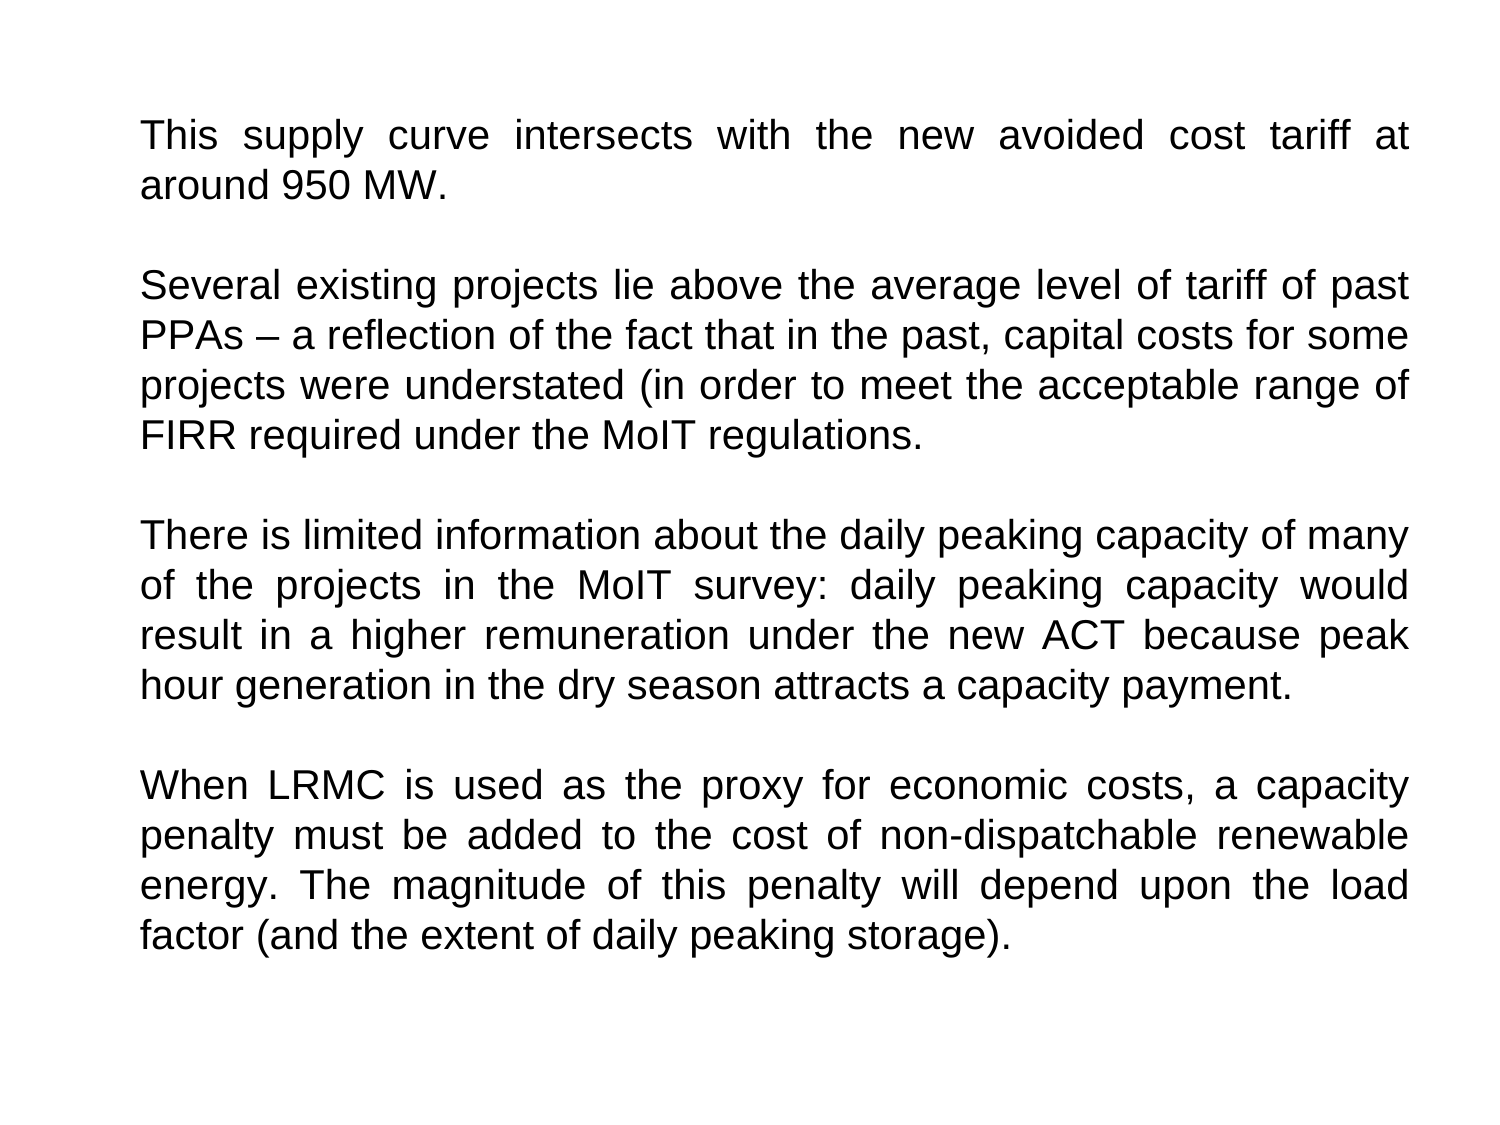

This supply curve intersects with the new avoided cost tariff at around 950 MW.
Several existing projects lie above the average level of tariff of past PPAs – a reflection of the fact that in the past, capital costs for some projects were understated (in order to meet the acceptable range of FIRR required under the MoIT regulations.
There is limited information about the daily peaking capacity of many of the projects in the MoIT survey: daily peaking capacity would result in a higher remuneration under the new ACT because peak hour generation in the dry season attracts a capacity payment.
When LRMC is used as the proxy for economic costs, a capacity penalty must be added to the cost of non-dispatchable renewable energy. The magnitude of this penalty will depend upon the load factor (and the extent of daily peaking storage).